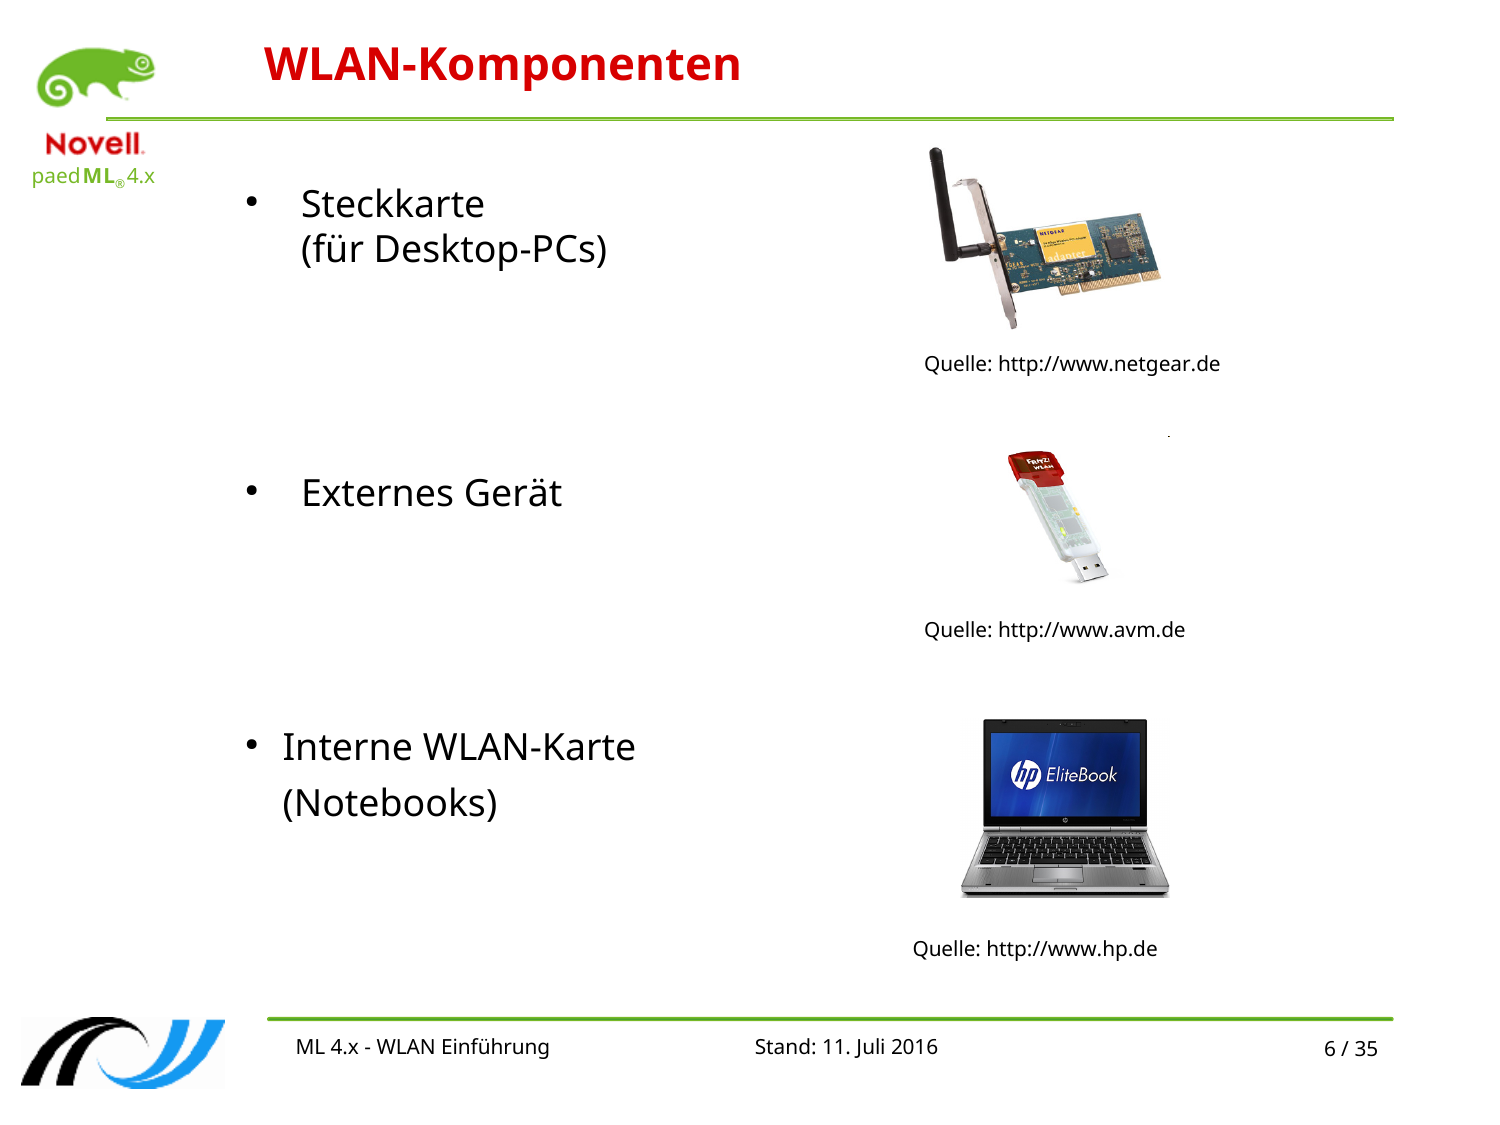

# WLAN-Komponenten
Steckkarte
(für Desktop-PCs)
Externes Gerät
Interne WLAN-Karte
(Notebooks)
Quelle: http://www.netgear.de
Quelle: http://www.avm.de
Quelle: http://www.hp.de
ML 4.x - WLAN Einführung
11. Juli 2016
6